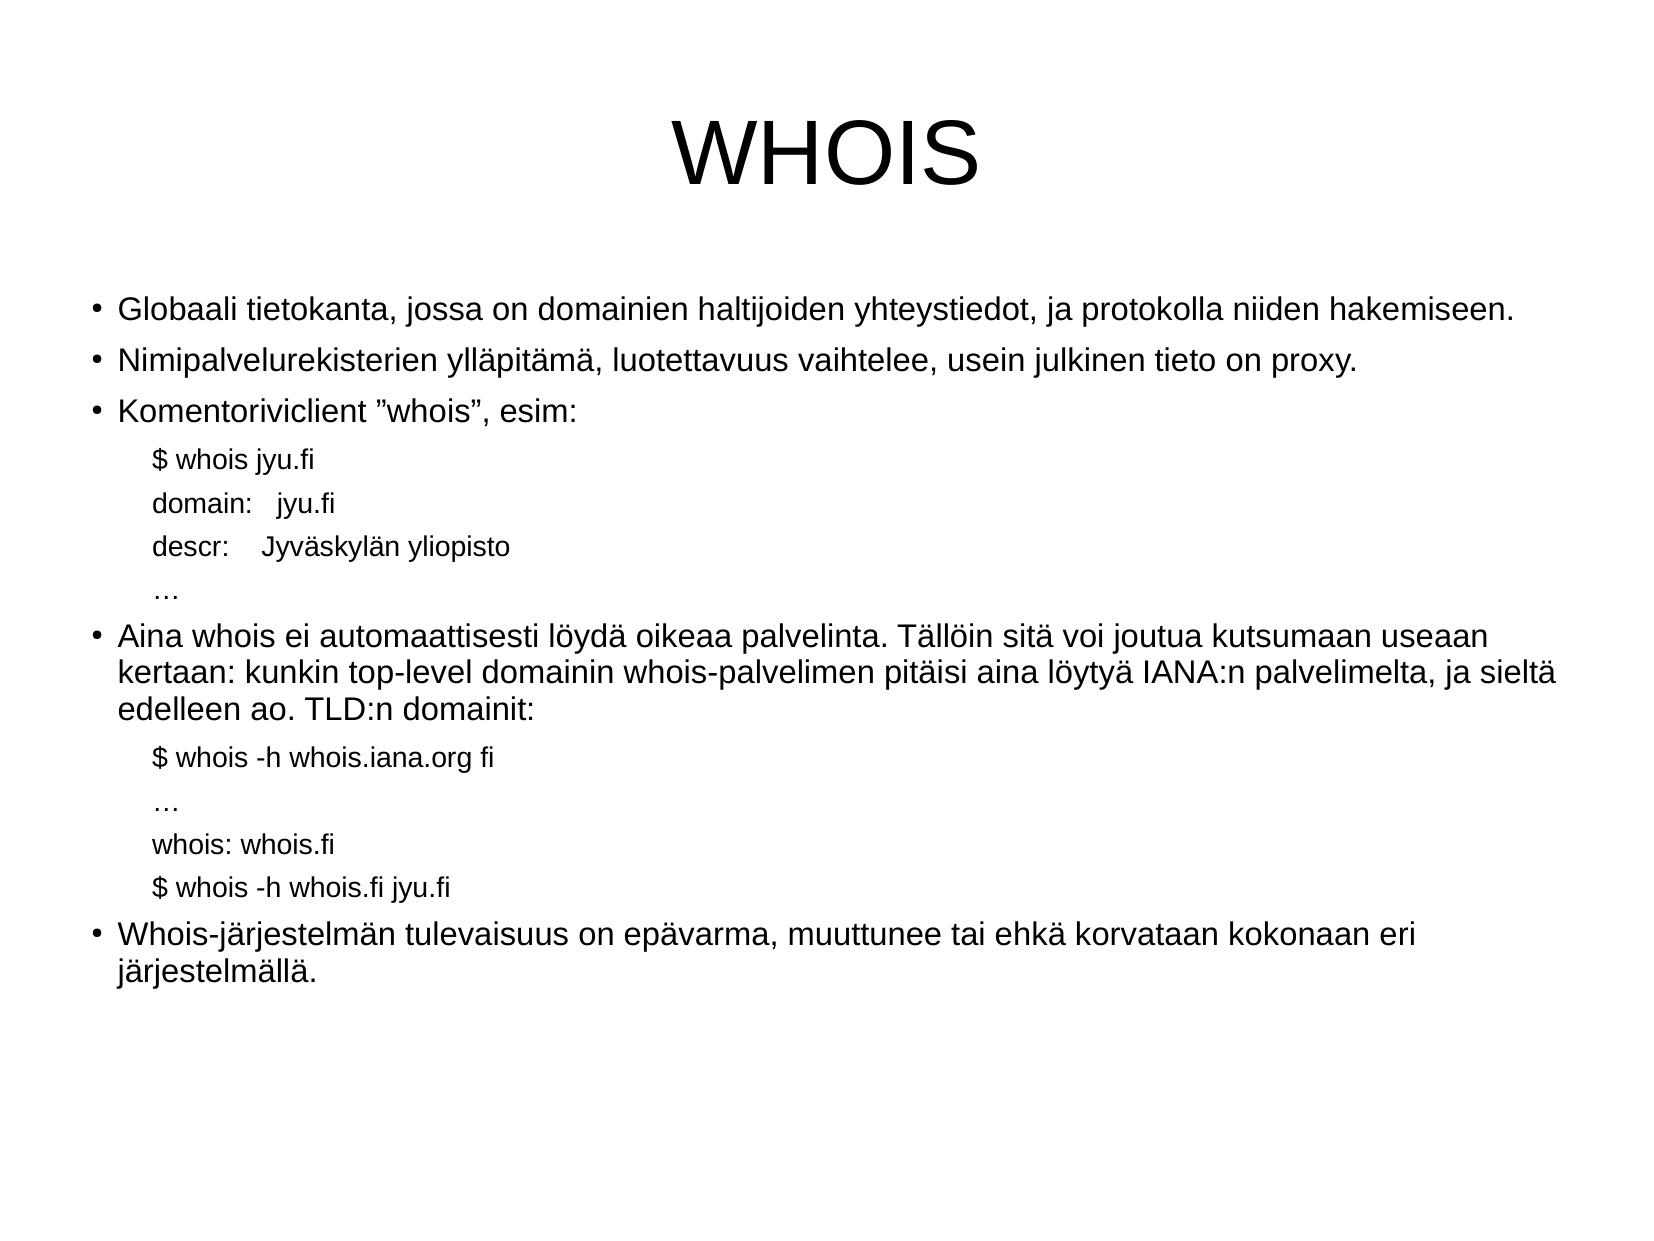

# WHOIS
Globaali tietokanta, jossa on domainien haltijoiden yhteystiedot, ja protokolla niiden hakemiseen.
Nimipalvelurekisterien ylläpitämä, luotettavuus vaihtelee, usein julkinen tieto on proxy.
Komentoriviclient ”whois”, esim:
$ whois jyu.fi
domain: jyu.fi
descr: Jyväskylän yliopisto
…
Aina whois ei automaattisesti löydä oikeaa palvelinta. Tällöin sitä voi joutua kutsumaan useaan kertaan: kunkin top-level domainin whois-palvelimen pitäisi aina löytyä IANA:n palvelimelta, ja sieltä edelleen ao. TLD:n domainit:
$ whois -h whois.iana.org fi
…
whois: whois.fi
$ whois -h whois.fi jyu.fi
Whois-järjestelmän tulevaisuus on epävarma, muuttunee tai ehkä korvataan kokonaan eri järjestelmällä.